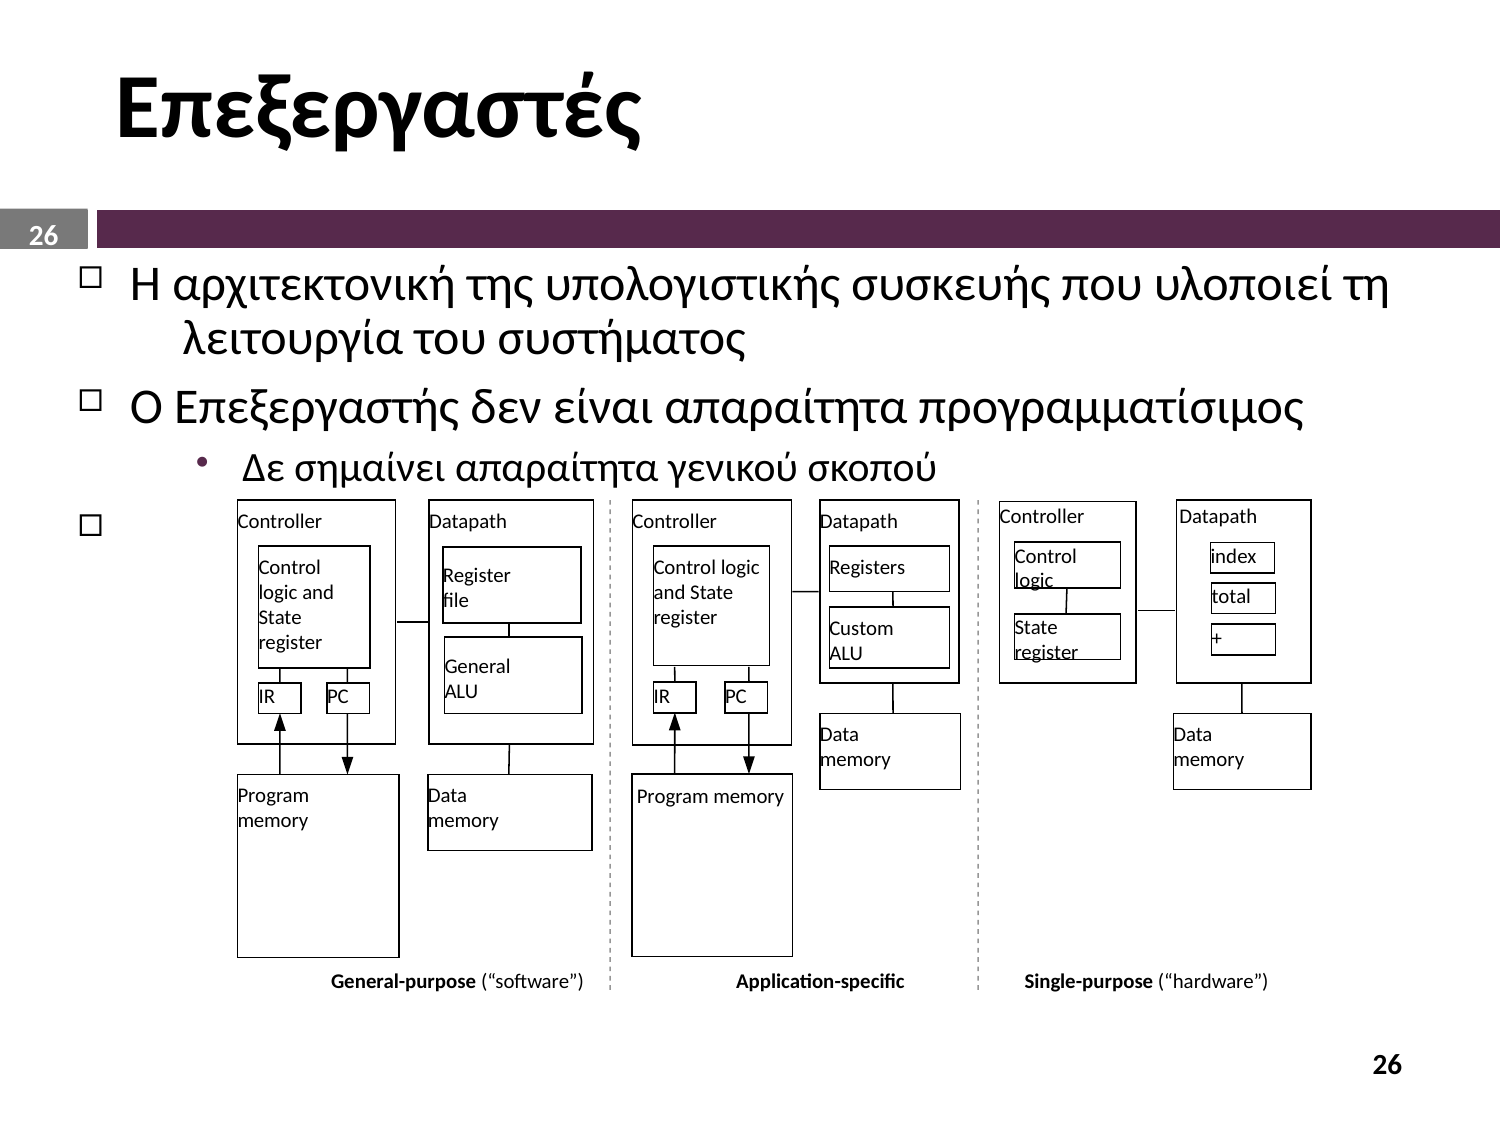

# Επεξεργαστές
Η αρχιτεκτονική της υπολογιστικής συσκευής που υλοποιεί τη λειτουργία του συστήματος
Ο Επεξεργαστής δεν είναι απαραίτητα προγραμματίσιμος
Δε σημαίνει απαραίτητα γενικού σκοπού
Controller
Datapath
Controller
Datapath
Controller
Datapath
Control
logic
index
Control
logic and State register
Control logic and State register
Registers
Register
file
total
Custom
ALU
State register
+
General
ALU
IR
PC
IR
PC
Data
memory
Data
memory
Program memory
Data
memory
Program memory
General-purpose (“software”)
Application-specific
Single-purpose (“hardware”)